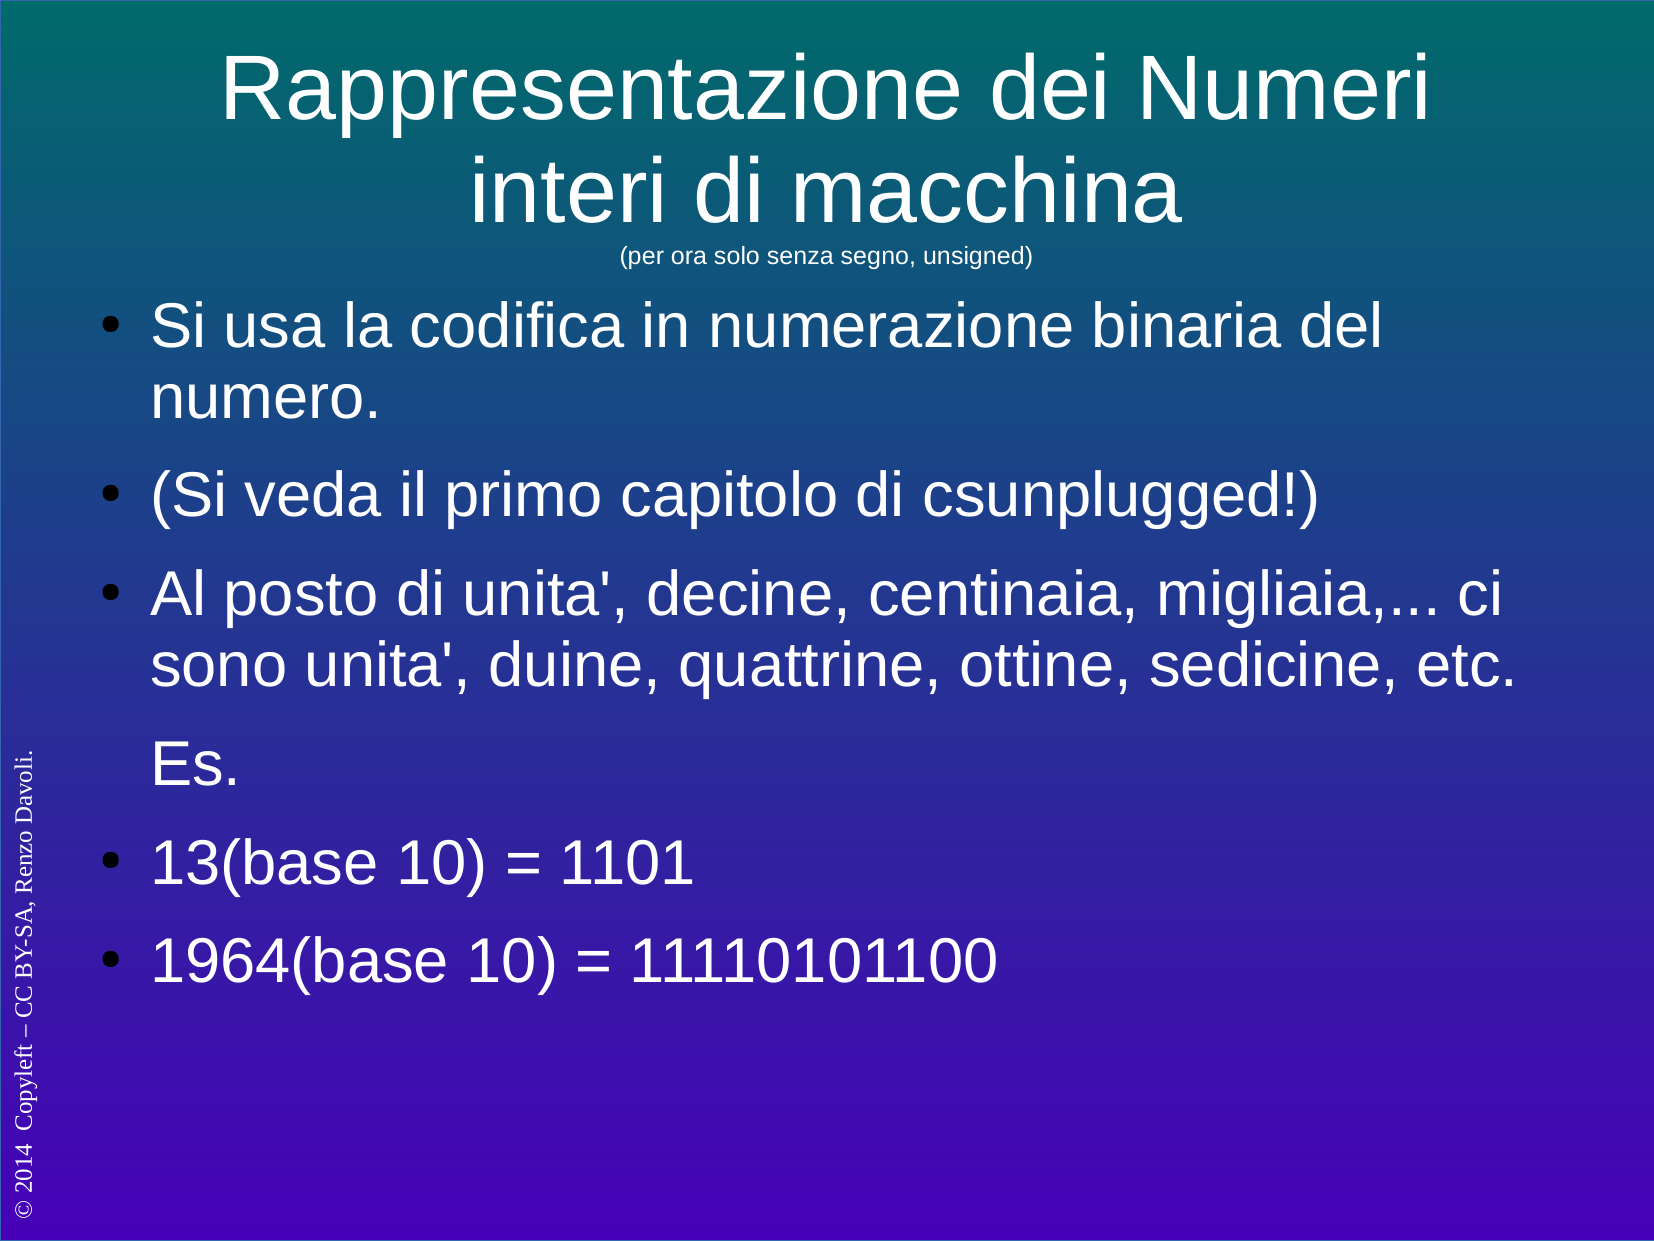

# Rappresentazione dei Numeri interi di macchina (per ora solo senza segno, unsigned)
Si usa la codifica in numerazione binaria del numero.
(Si veda il primo capitolo di csunplugged!)
Al posto di unita', decine, centinaia, migliaia,... ci sono unita', duine, quattrine, ottine, sedicine, etc.
Es.
13(base 10) = 1101
1964(base 10) = 11110101100